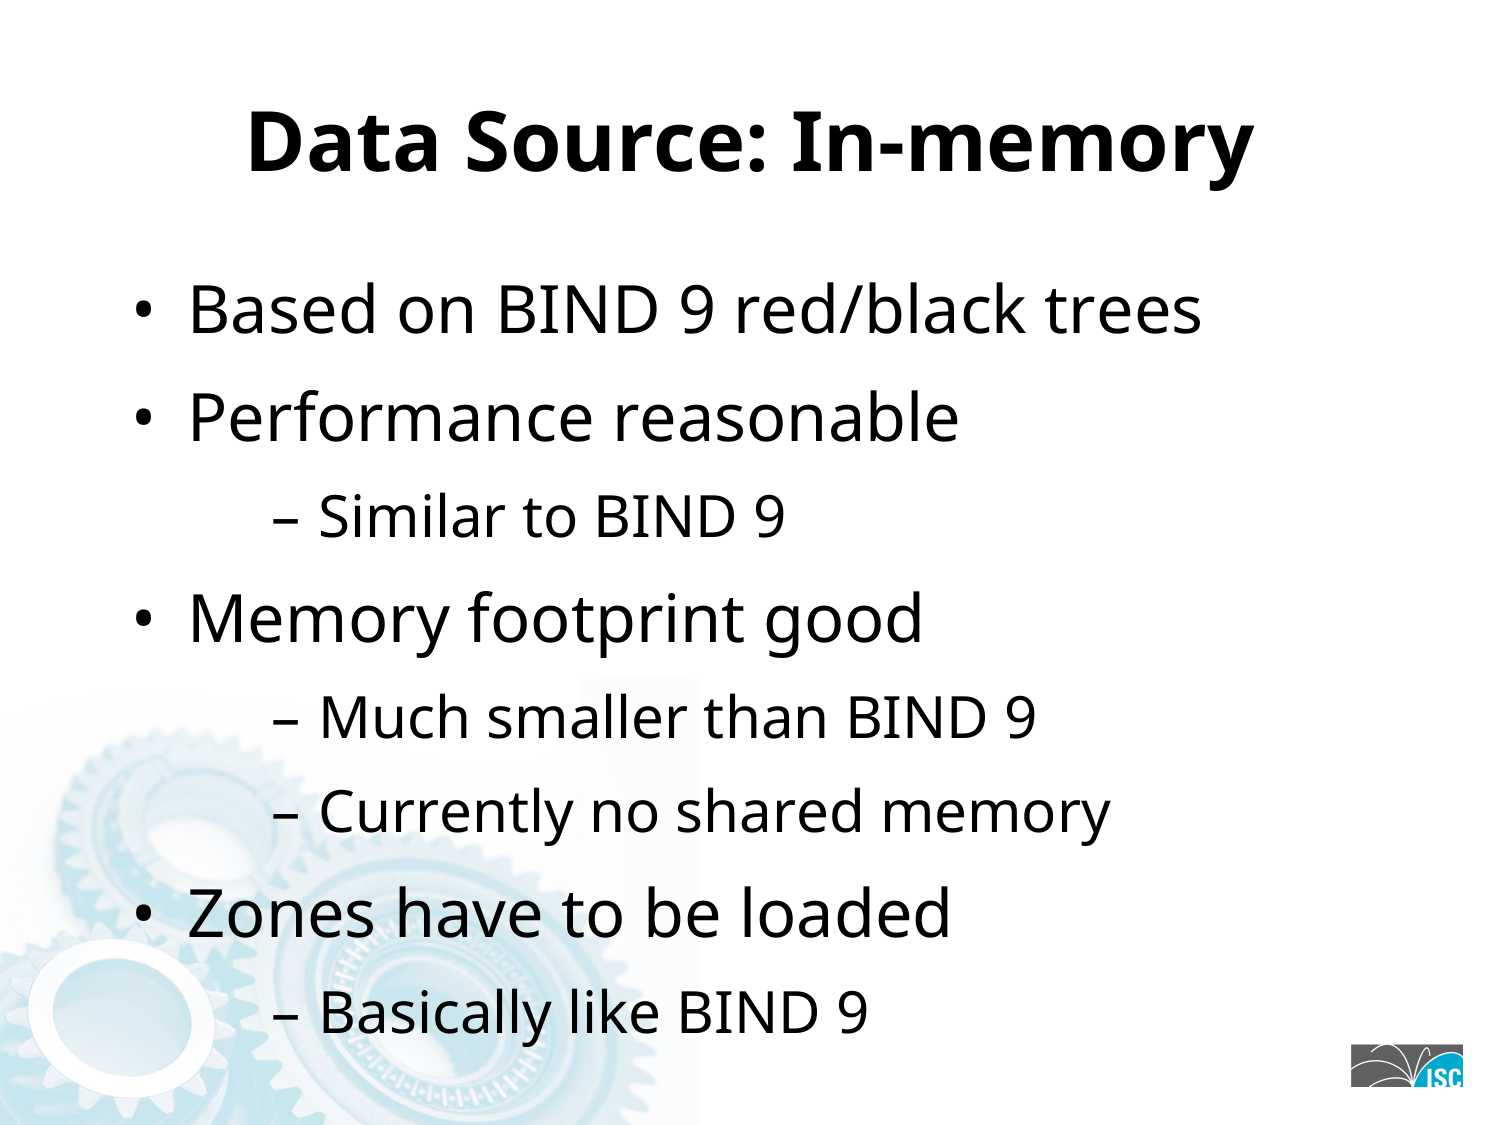

# Data Source: In-memory
Based on BIND 9 red/black trees
Performance reasonable
Similar to BIND 9
Memory footprint good
Much smaller than BIND 9
Currently no shared memory
Zones have to be loaded
Basically like BIND 9